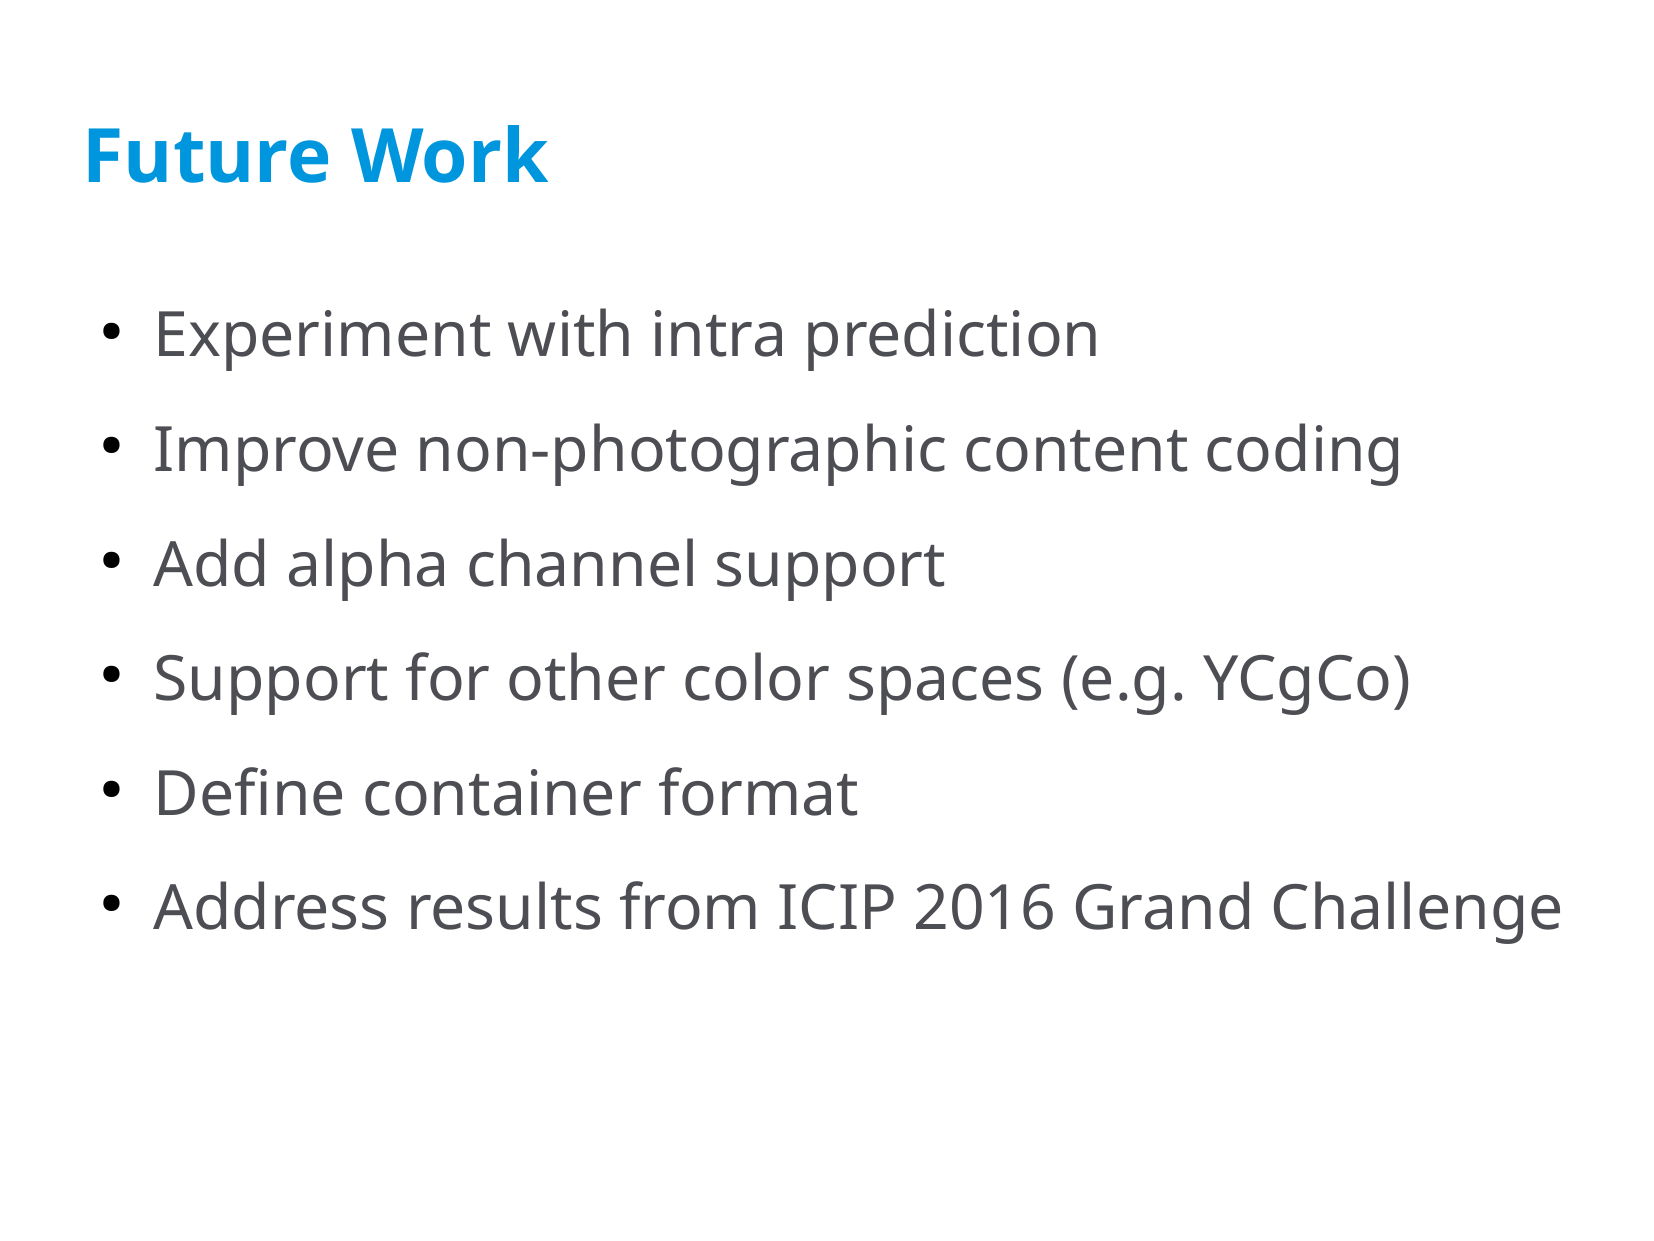

# Future Work
Experiment with intra prediction
Improve non-photographic content coding
Add alpha channel support
Support for other color spaces (e.g. YCgCo)
Define container format
Address results from ICIP 2016 Grand Challenge